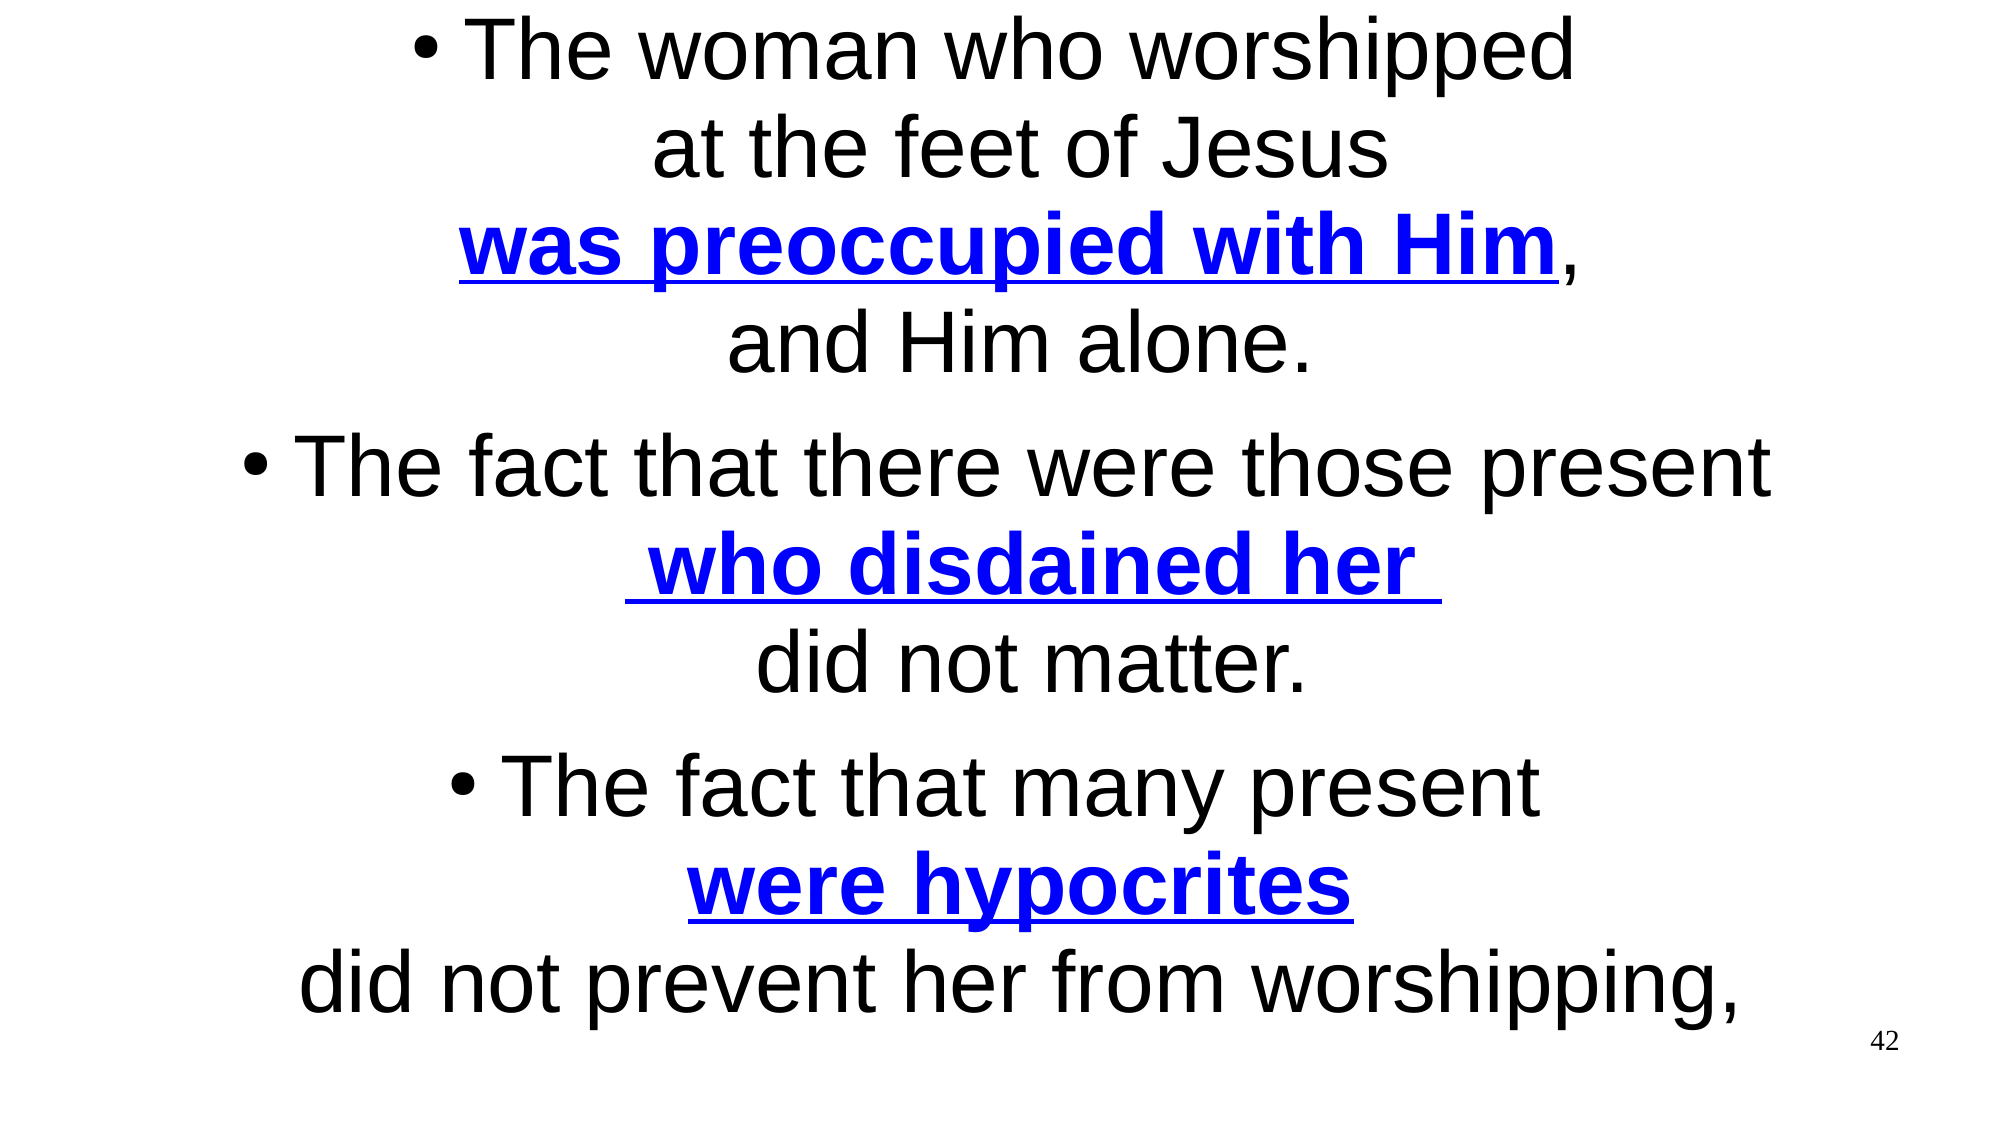

# The woman who worshipped at the feet of Jesus was preoccupied with Him, and Him alone.
The fact that there were those present
 who disdained her
did not matter.
The fact that many present
were hypocrites
did not prevent her from worshipping,
42